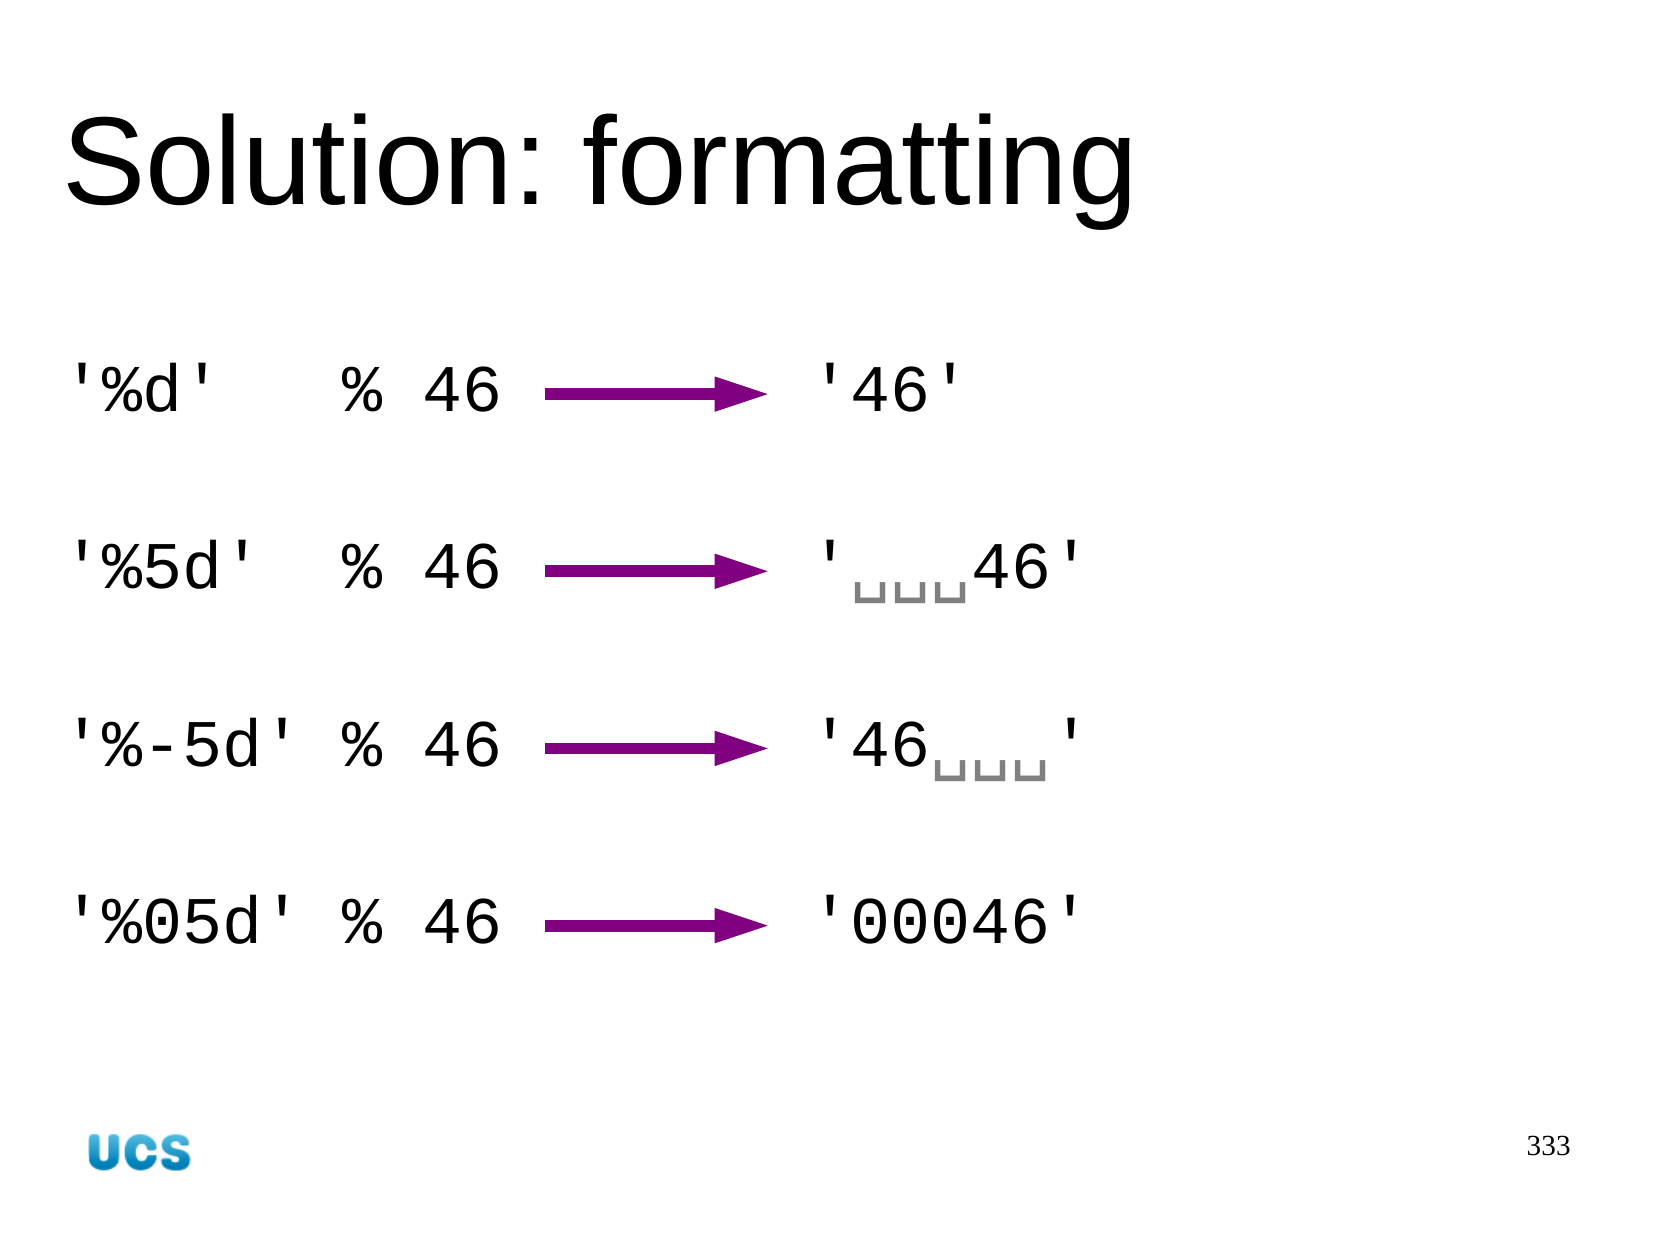

Solution: formatting
'%d'
% 46
 '46'
'%5d'
% 46
 '␣␣␣46'
'%-5d'
% 46
 '46␣␣␣'
'%05d'
% 46
 '00046'
333